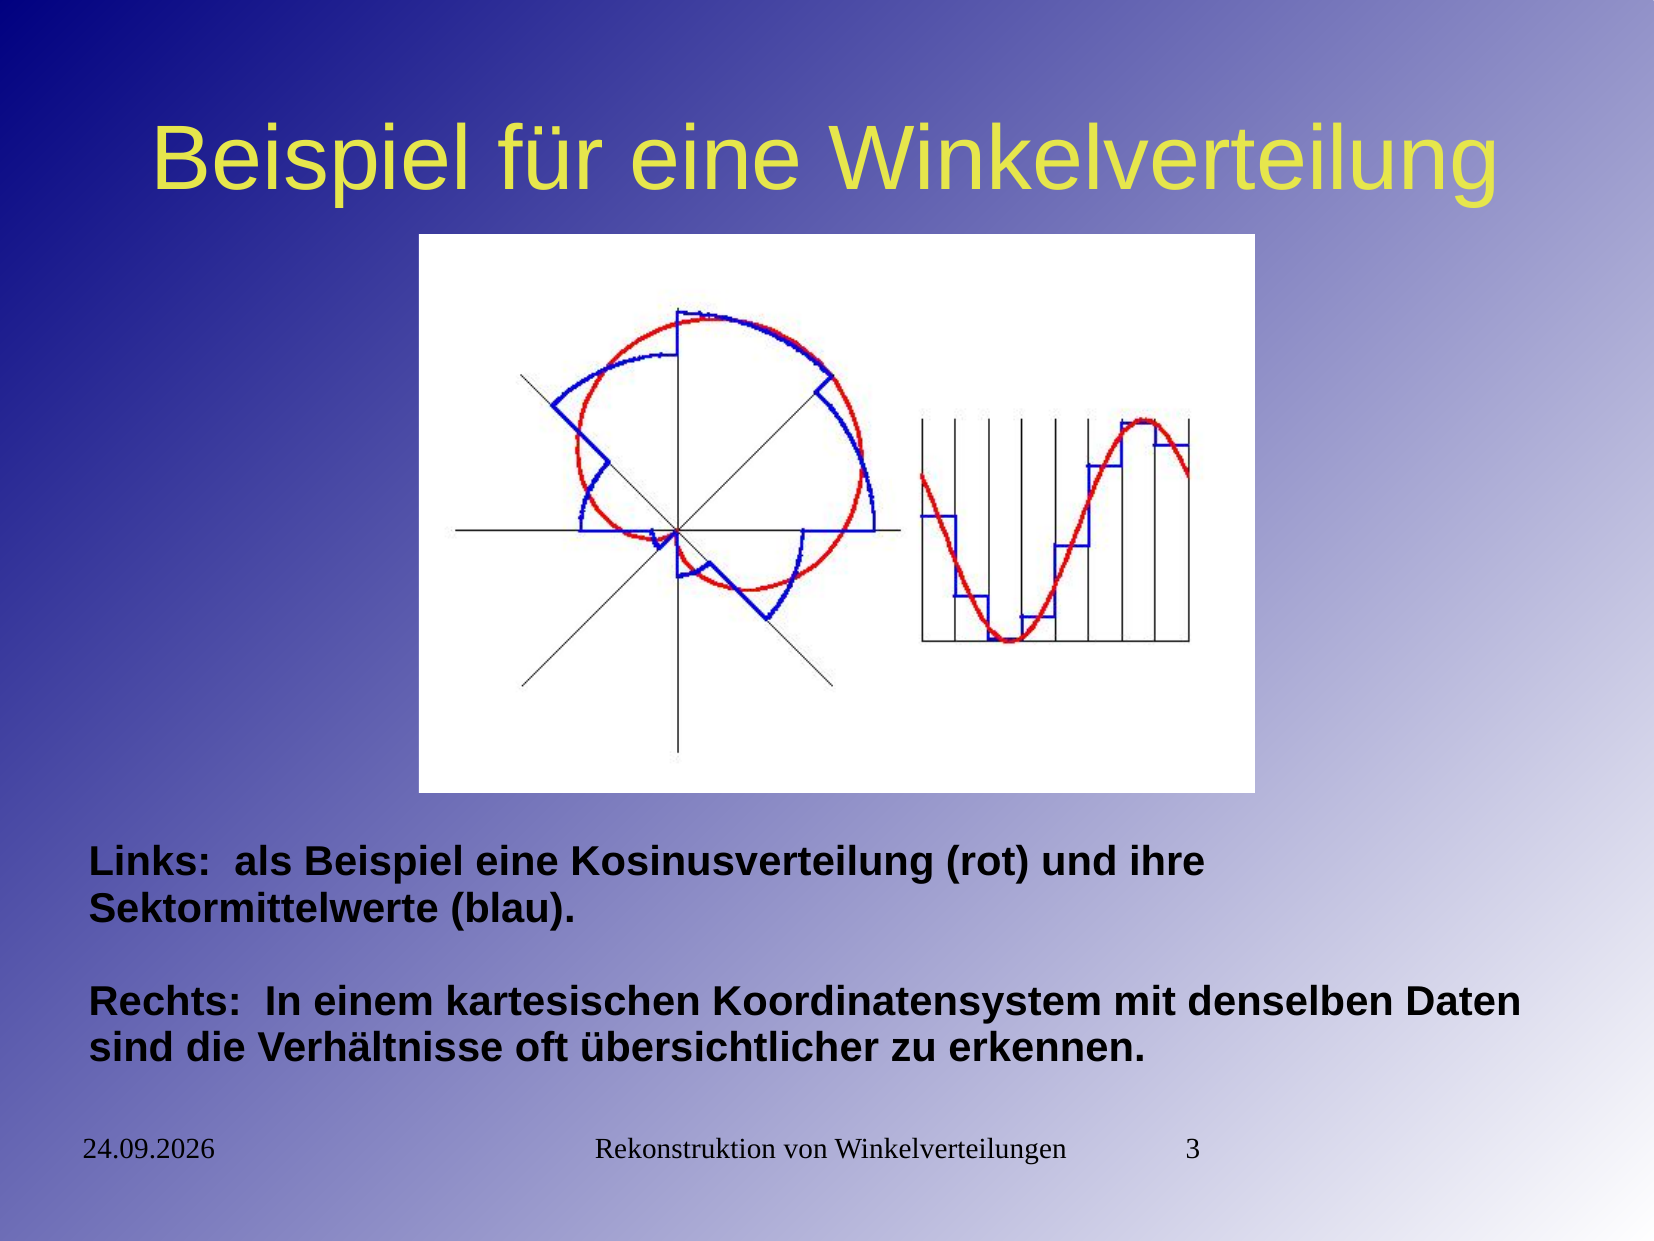

# Beispiel für eine Winkelverteilung
Links: als Beispiel eine Kosinusverteilung (rot) und ihre Sektormittelwerte (blau).
Rechts: In einem kartesischen Koordinatensystem mit denselben Daten sind die Verhältnisse oft übersichtlicher zu erkennen.
 Rekonstruktion von Winkelverteilungen